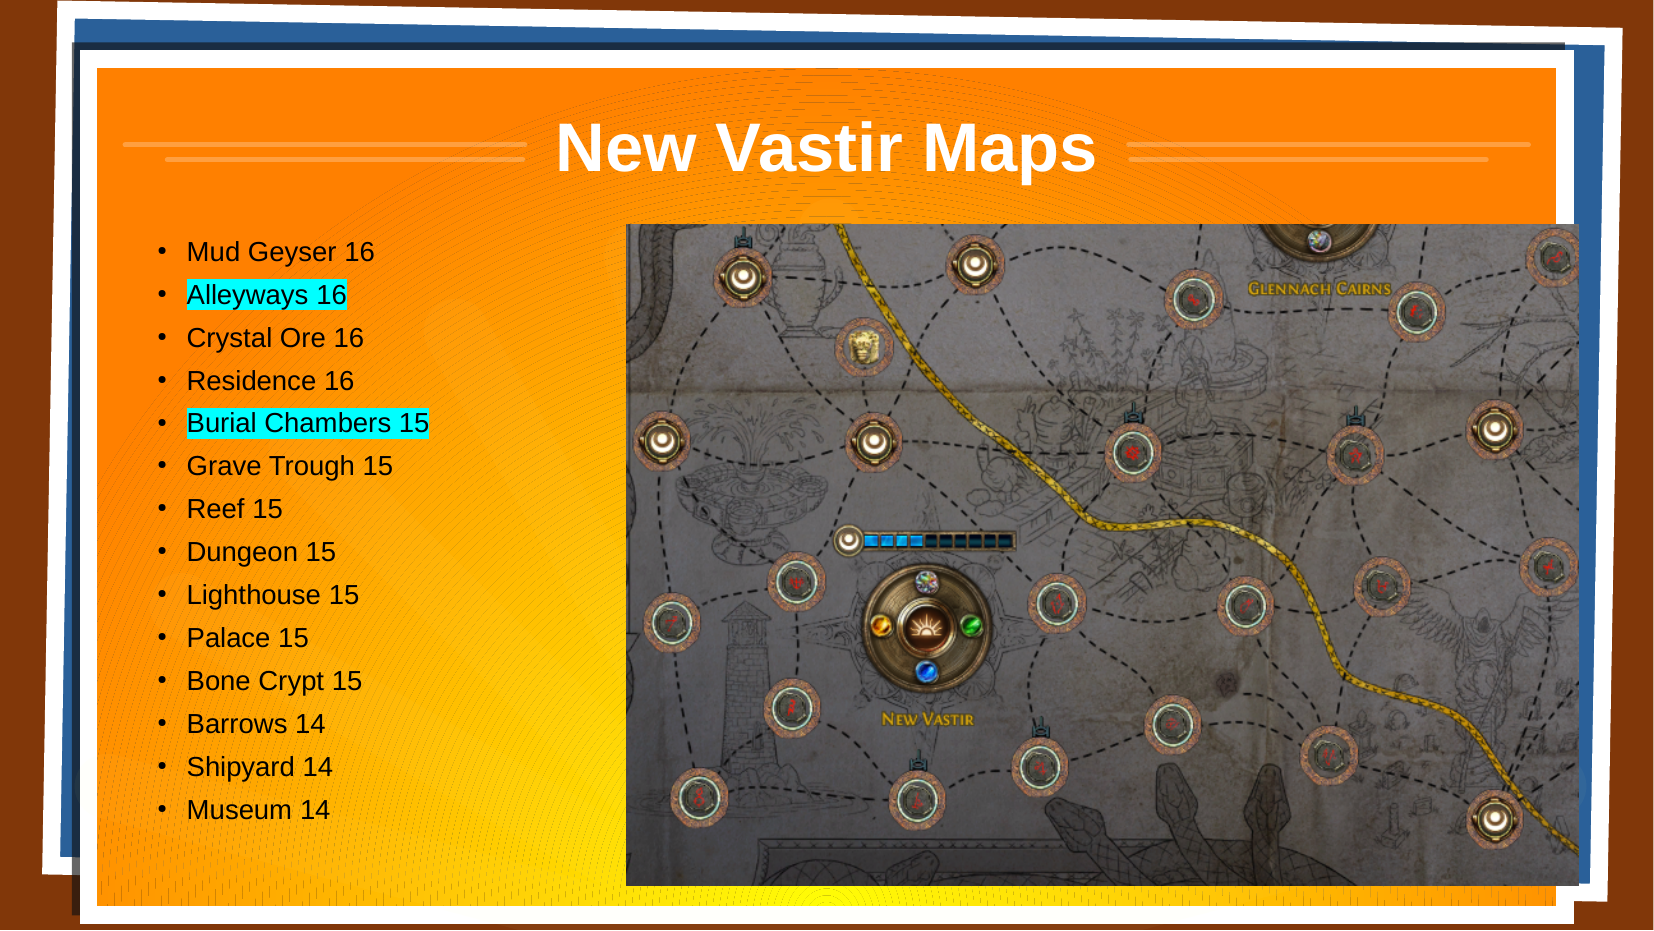

# New Vastir Maps
Mud Geyser 16
Alleyways 16
Crystal Ore 16
Residence 16
Burial Chambers 15
Grave Trough 15
Reef 15
Dungeon 15
Lighthouse 15
Palace 15
Bone Crypt 15
Barrows 14
Shipyard 14
Museum 14
5